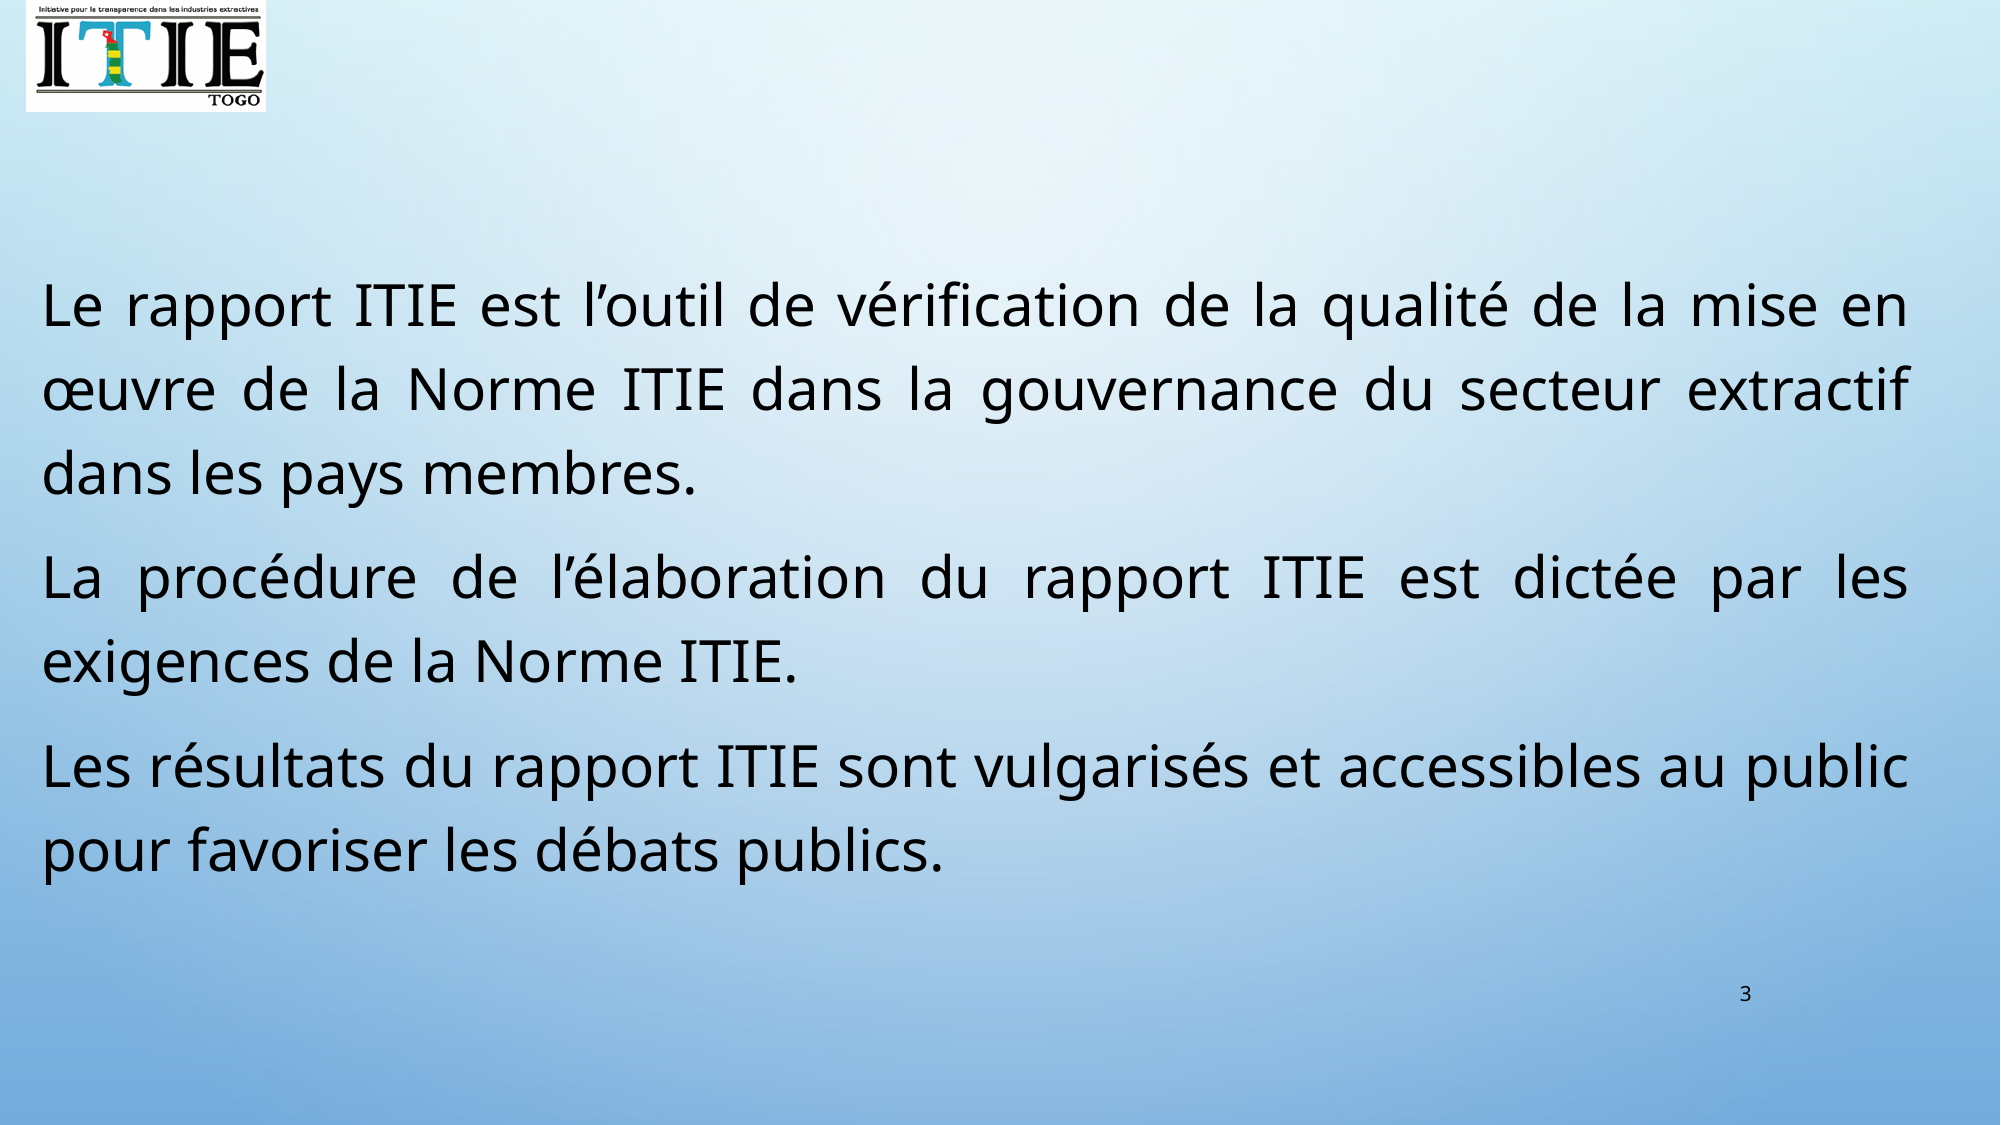

# Le rapport ITIE est l’outil de vérification de la qualité de la mise en œuvre de la Norme ITIE dans la gouvernance du secteur extractif dans les pays membres.
La procédure de l’élaboration du rapport ITIE est dictée par les exigences de la Norme ITIE.
Les résultats du rapport ITIE sont vulgarisés et accessibles au public pour favoriser les débats publics.